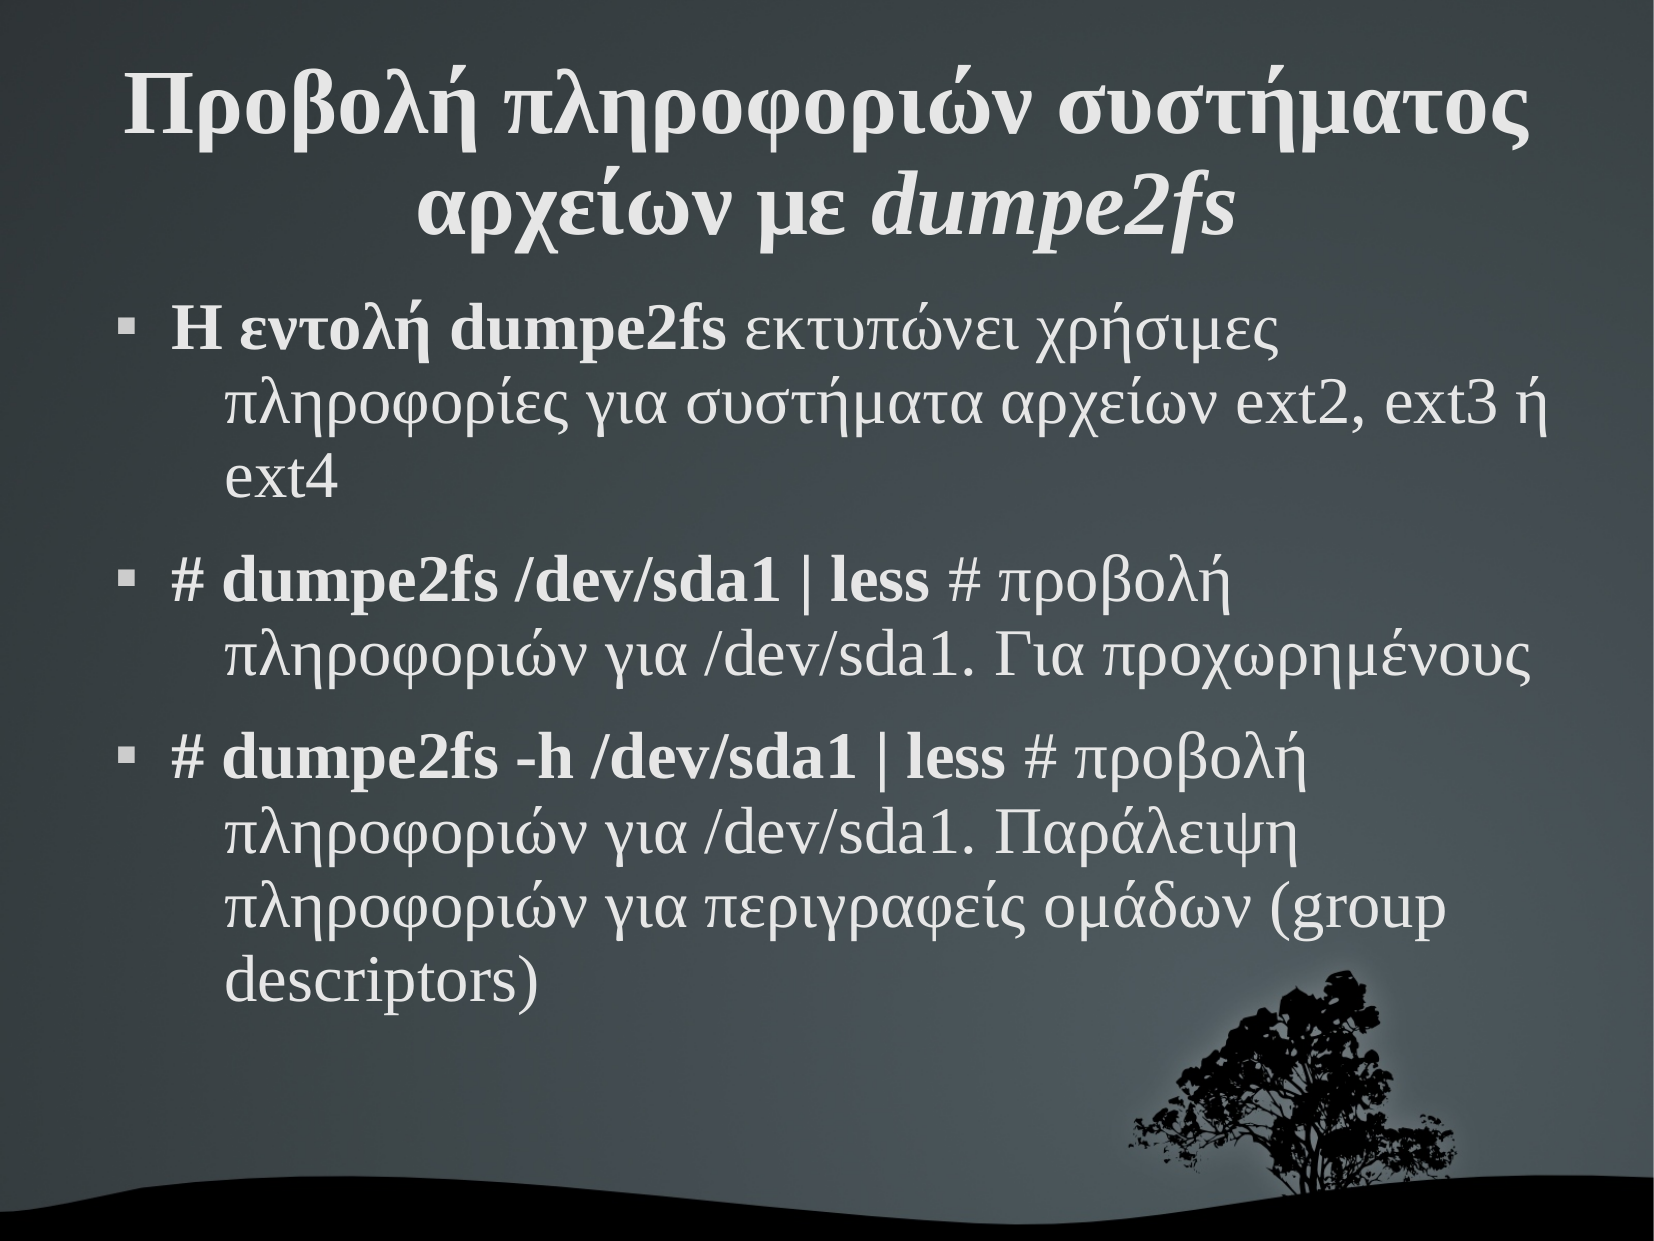

# Προβολή πληροφοριών συστήματος αρχείων με dumpe2fs
Η εντολή dumpe2fs εκτυπώνει χρήσιμες πληροφορίες για συστήματα αρχείων ext2, ext3 ή ext4
# dumpe2fs /dev/sda1 | less # προβολή πληροφοριών για /dev/sda1. Για προχωρημένους
# dumpe2fs -h /dev/sda1 | less # προβολή πληροφοριών για /dev/sda1. Παράλειψη πληροφοριών για περιγραφείς ομάδων (group descriptors)